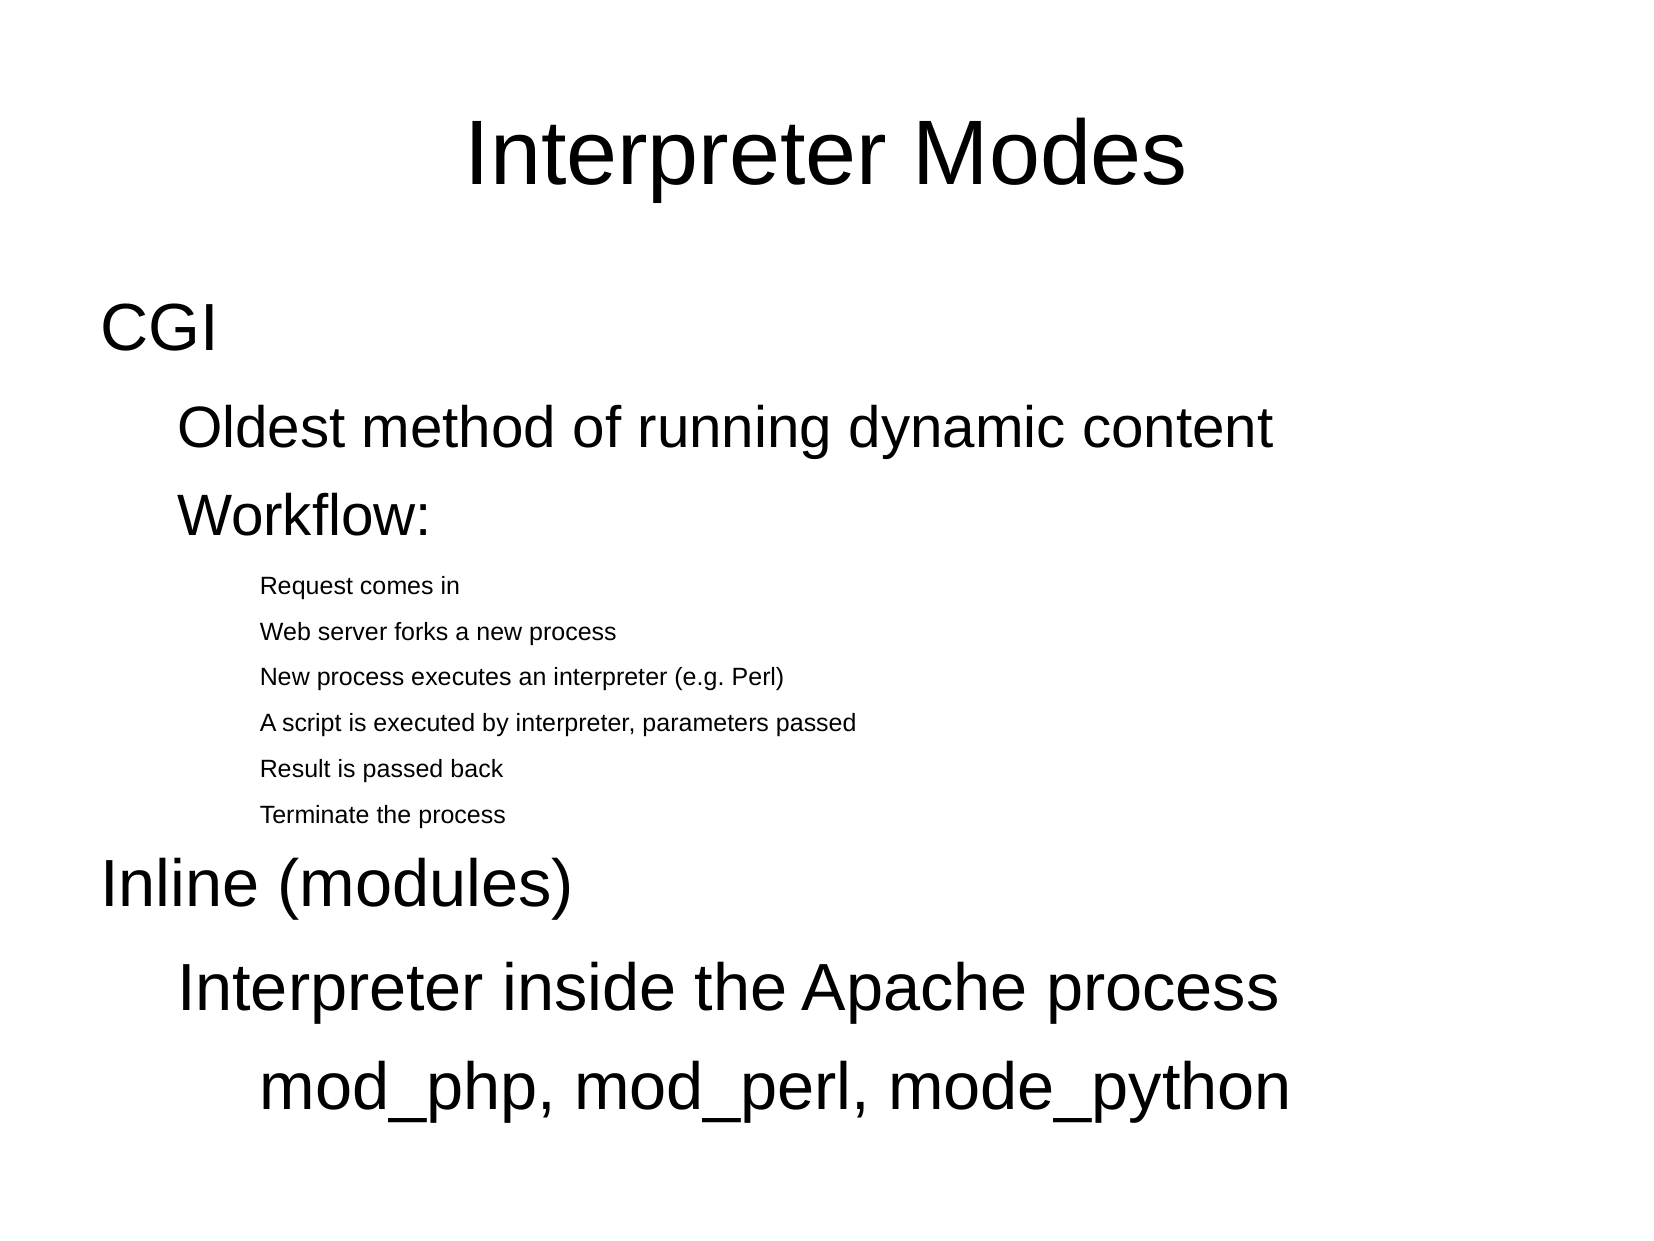

# Interpreter Modes
CGI
Oldest method of running dynamic content
Workflow:
Request comes in
Web server forks a new process
New process executes an interpreter (e.g. Perl)
A script is executed by interpreter, parameters passed
Result is passed back
Terminate the process
Inline (modules)
Interpreter inside the Apache process
mod_php, mod_perl, mode_python